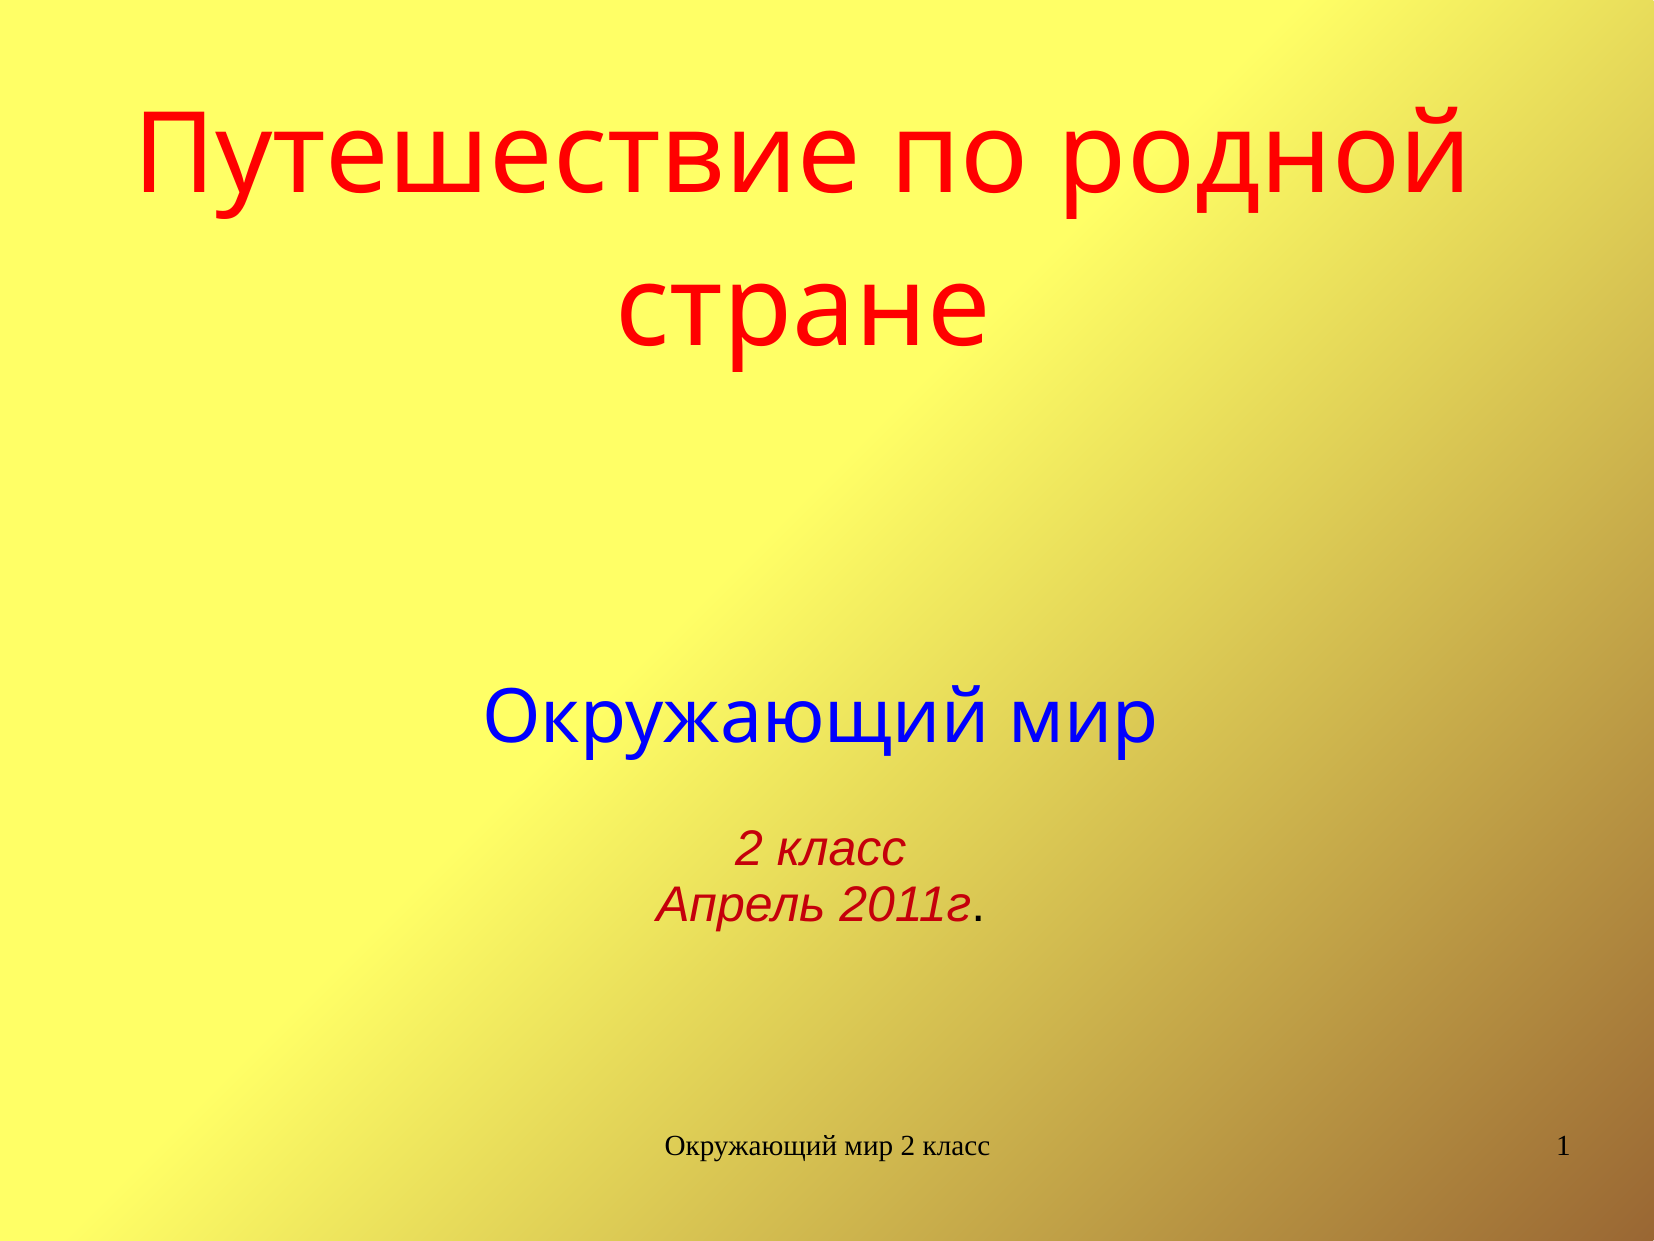

# Путешествие по родной стране
Окружающий мир
2 класс
Апрель 2011г.
Окружающий мир 2 класс
1